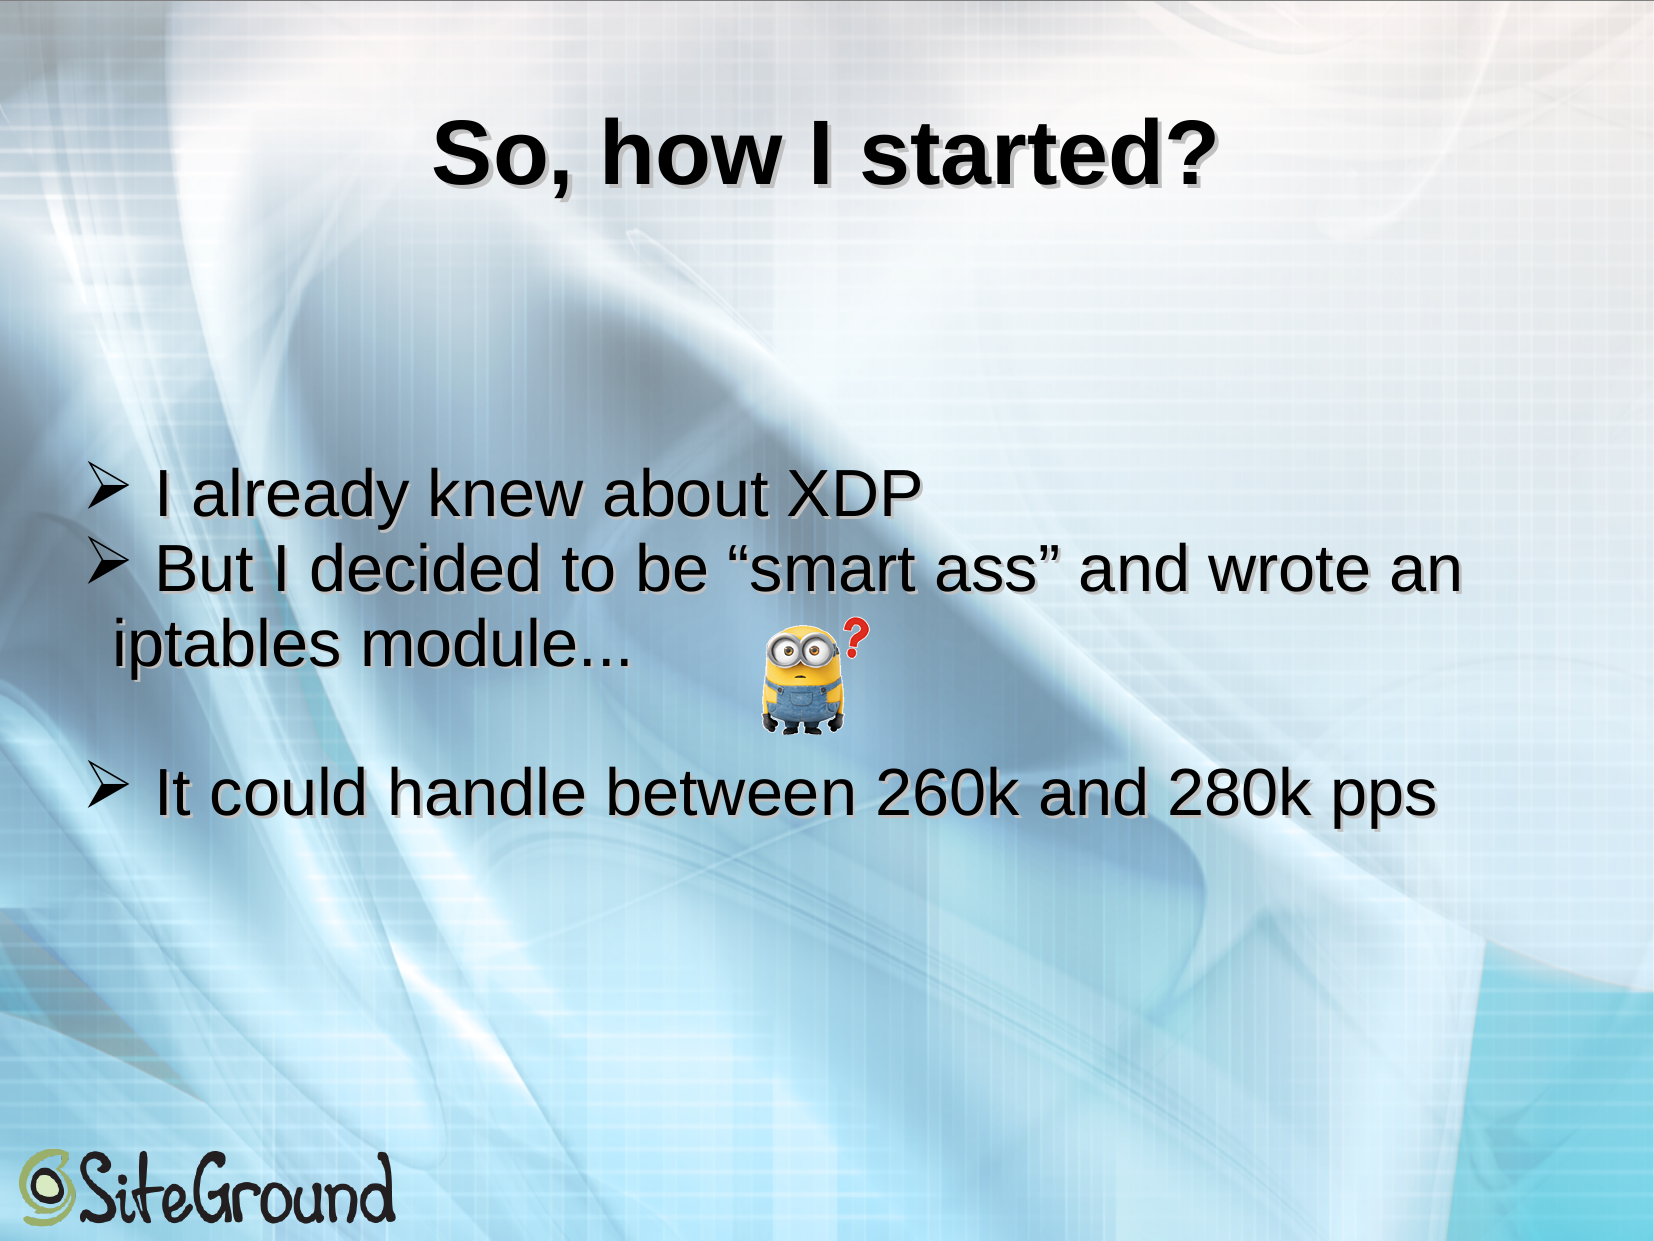

# So, how I started?
 I already knew about XDP
 But I decided to be “smart ass” and wrote an iptables module...
 It could handle between 260k and 280k pps